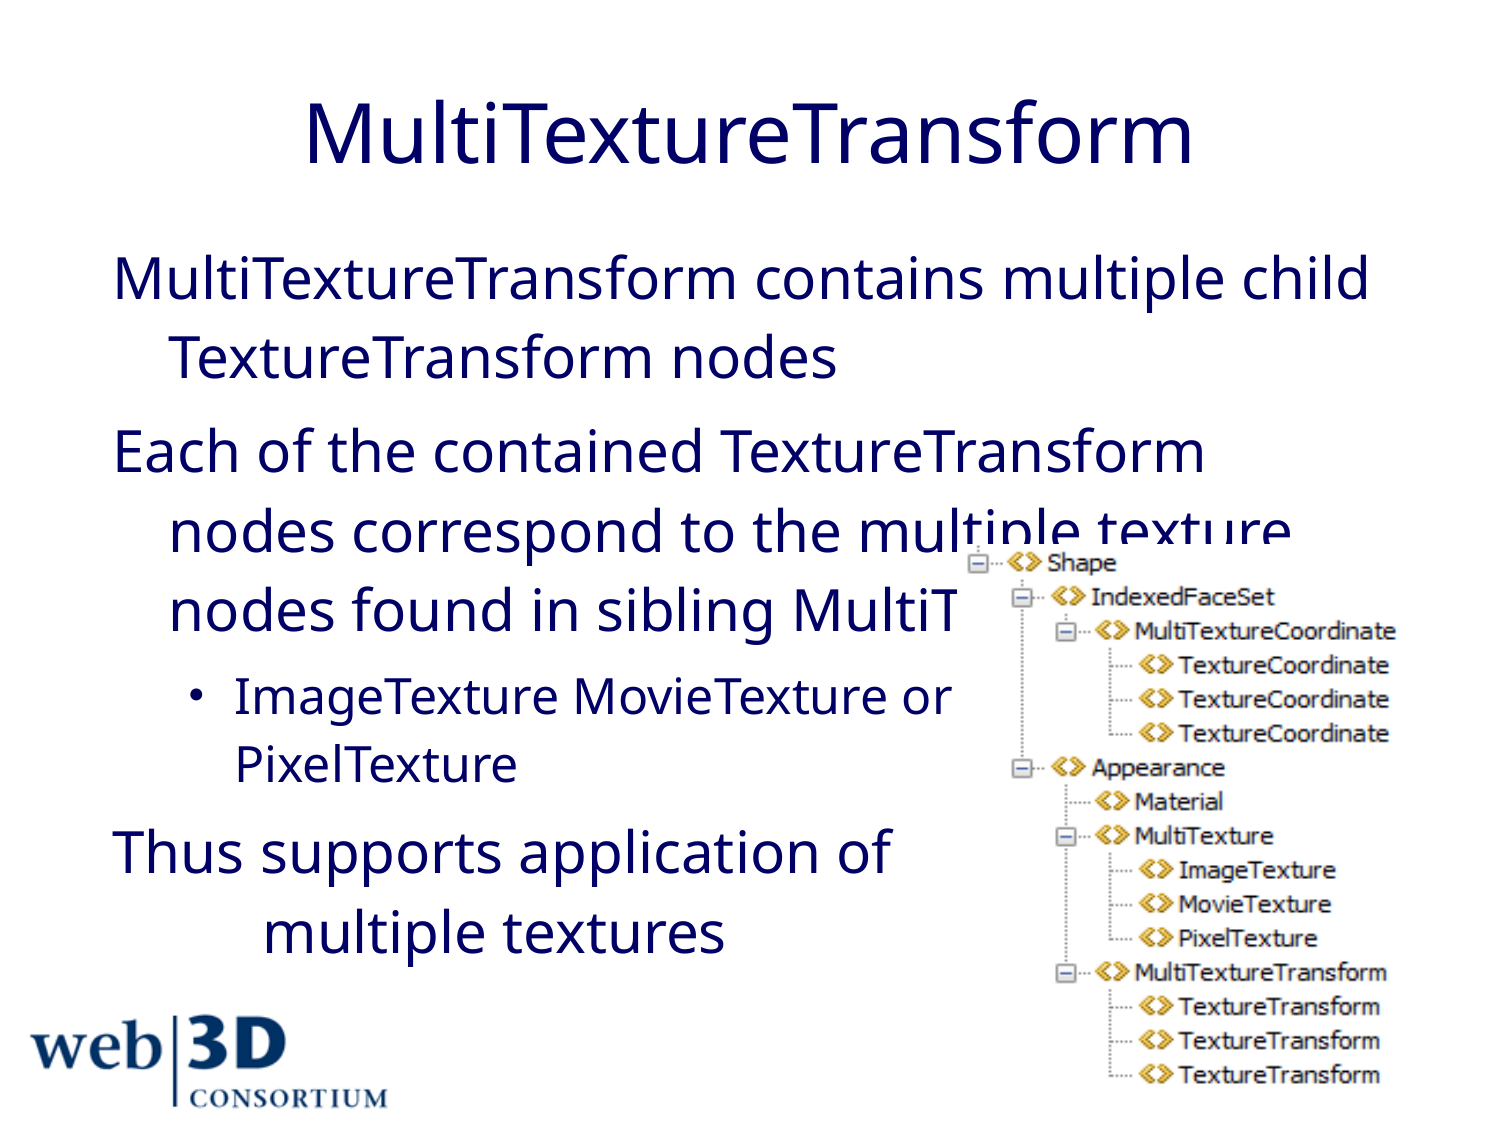

# MultiTextureTransform
MultiTextureTransform contains multiple child TextureTransform nodes
Each of the contained TextureTransform nodes correspond to the multiple texture nodes found in sibling MultiTexture node
ImageTexture MovieTexture or 		PixelTexture
Thus supports application of 				multiple textures